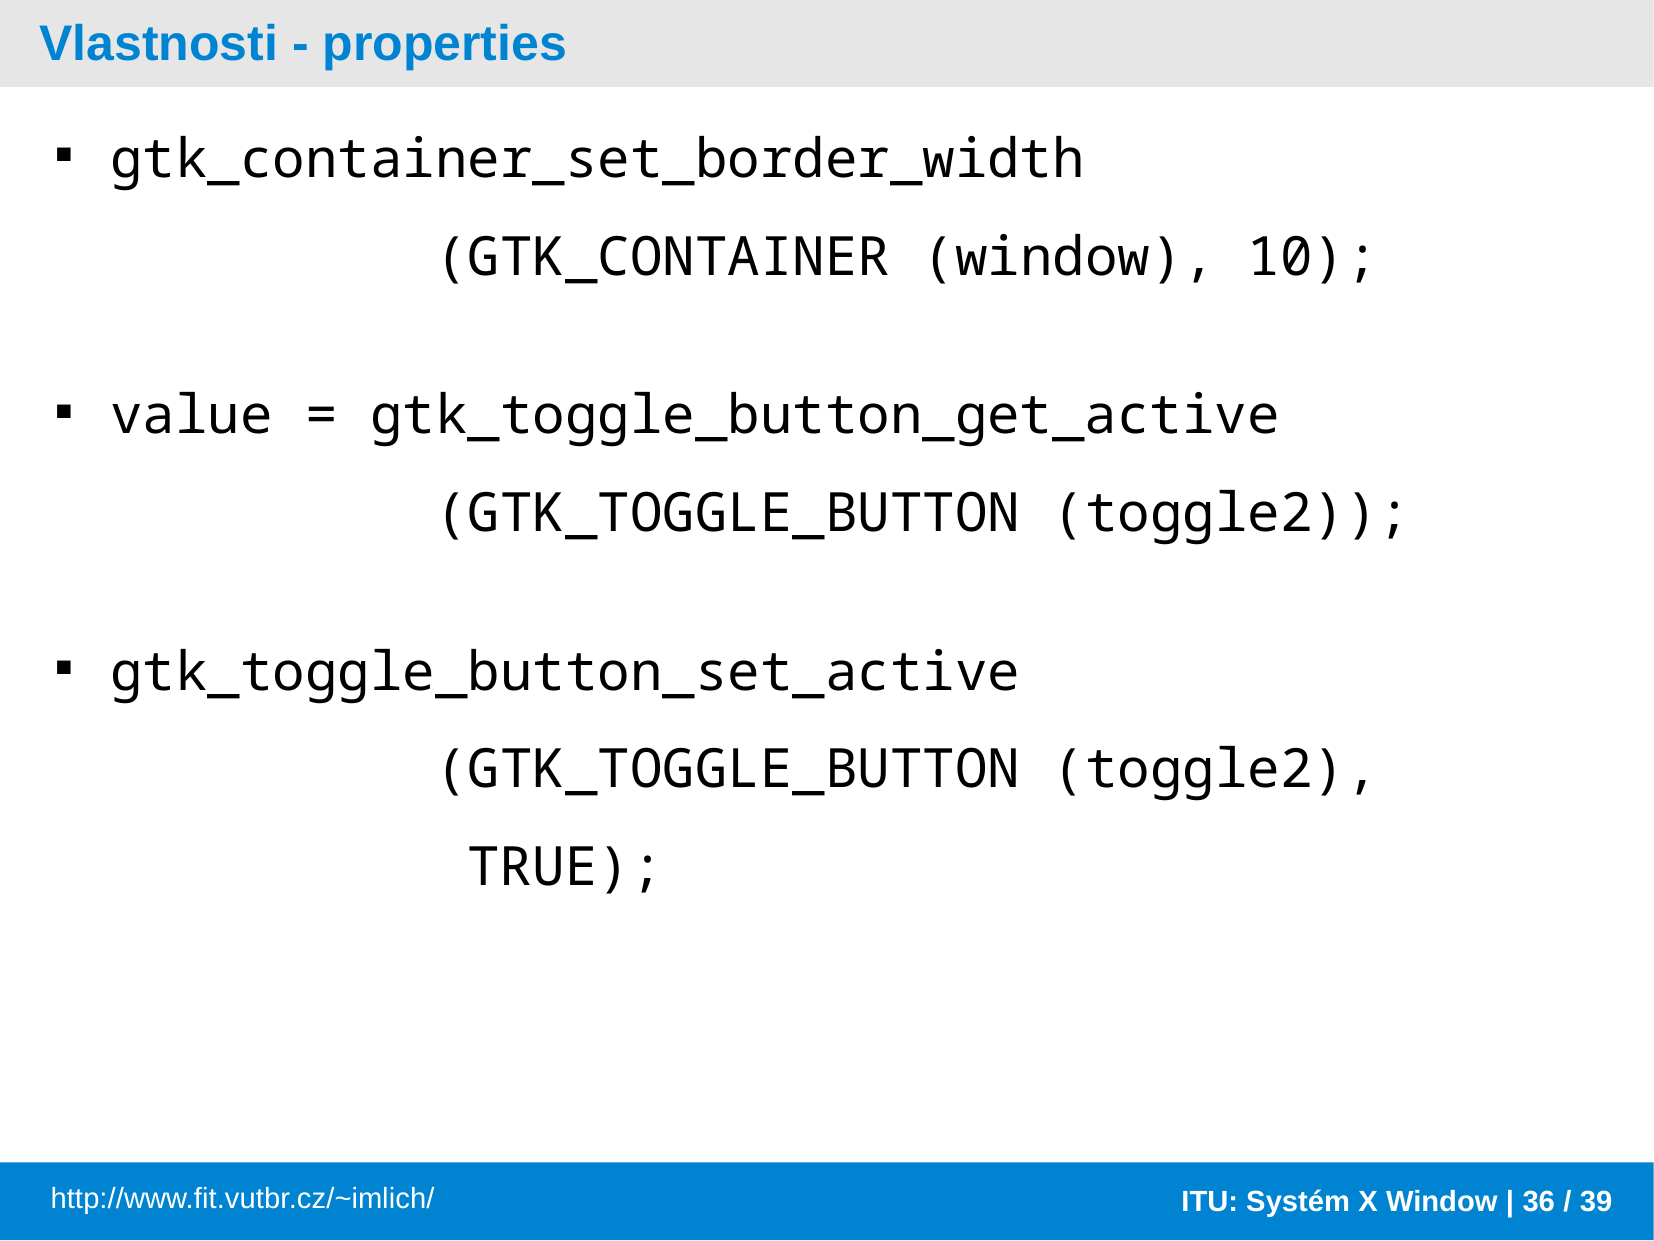

# Vlastnosti - properties
gtk_container_set_border_width
 (GTK_CONTAINER (window), 10);
value = gtk_toggle_button_get_active
 (GTK_TOGGLE_BUTTON (toggle2));
gtk_toggle_button_set_active
 (GTK_TOGGLE_BUTTON (toggle2),
 TRUE);